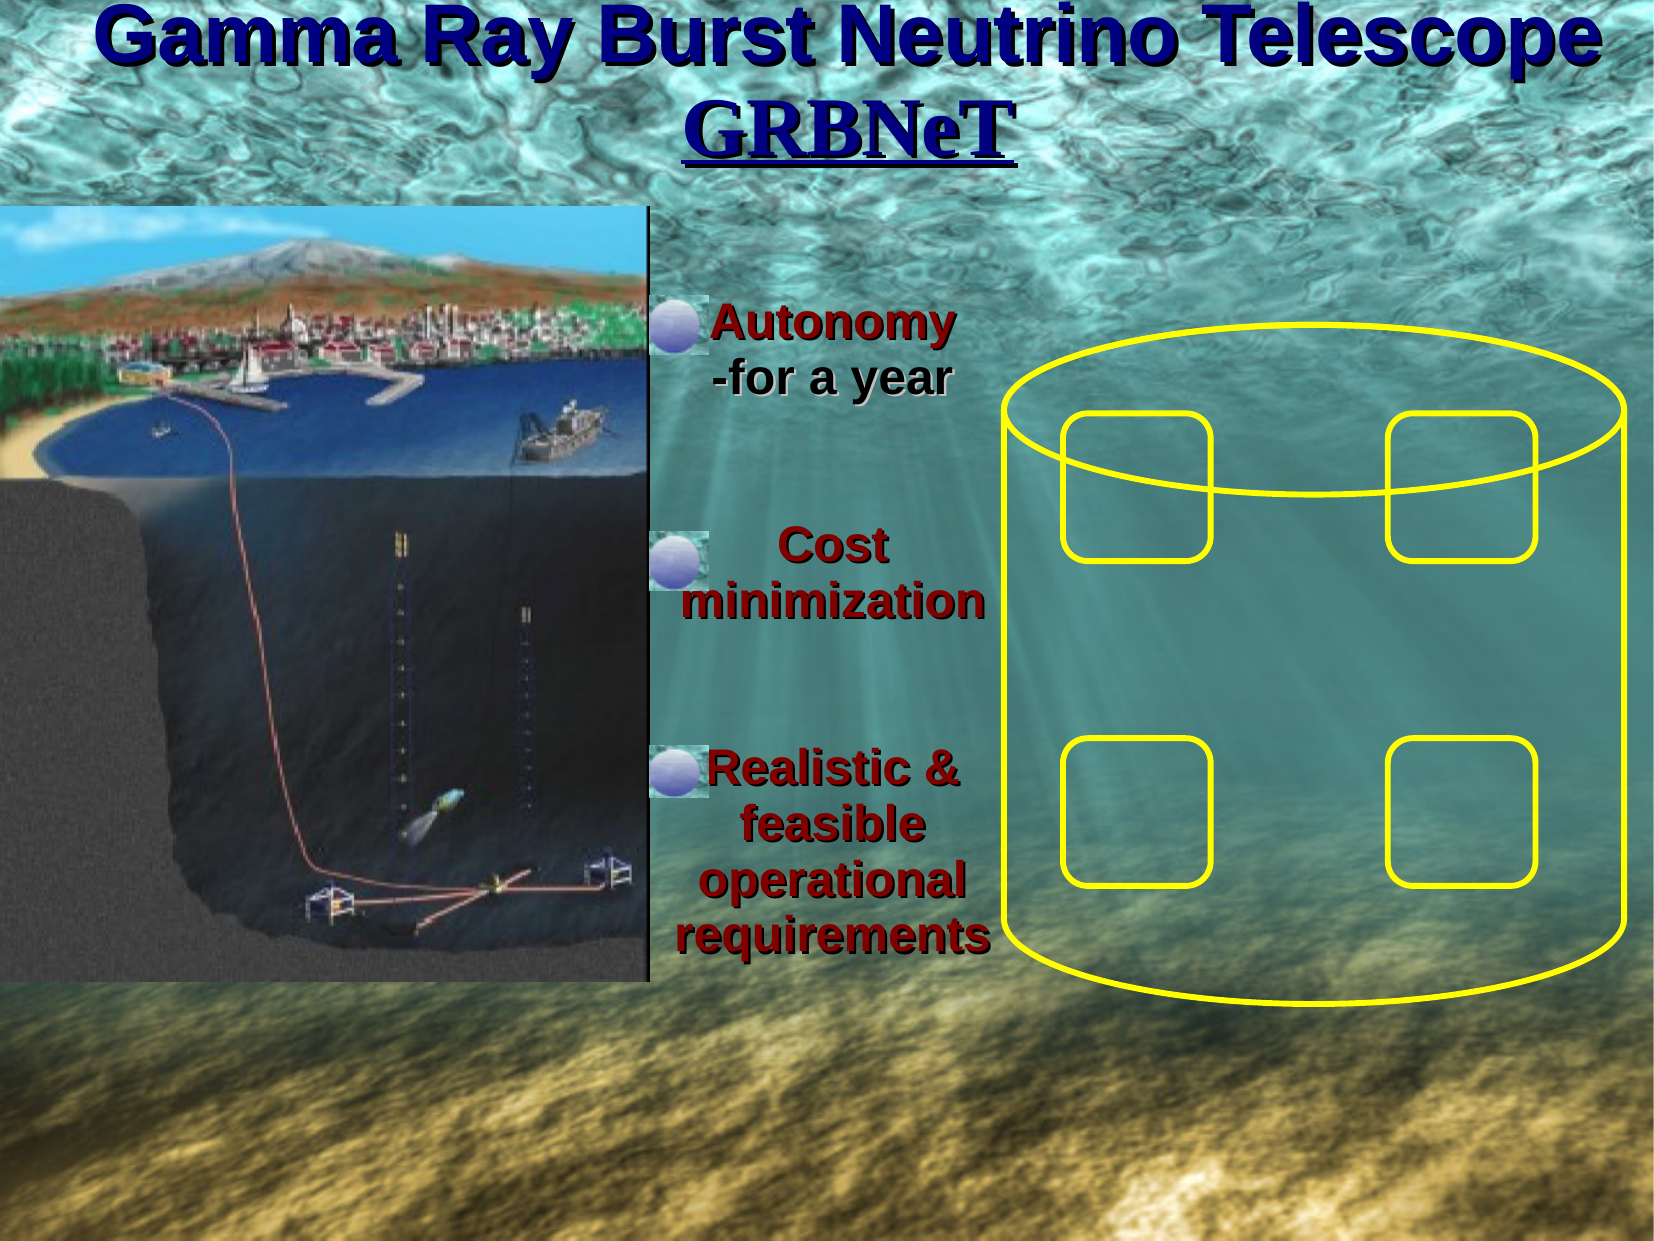

# Gamma Ray Burst Neutrino Telescope GRBNeT
Autonomy
-for a year
Cost minimization
Realistic & feasible operational requirements